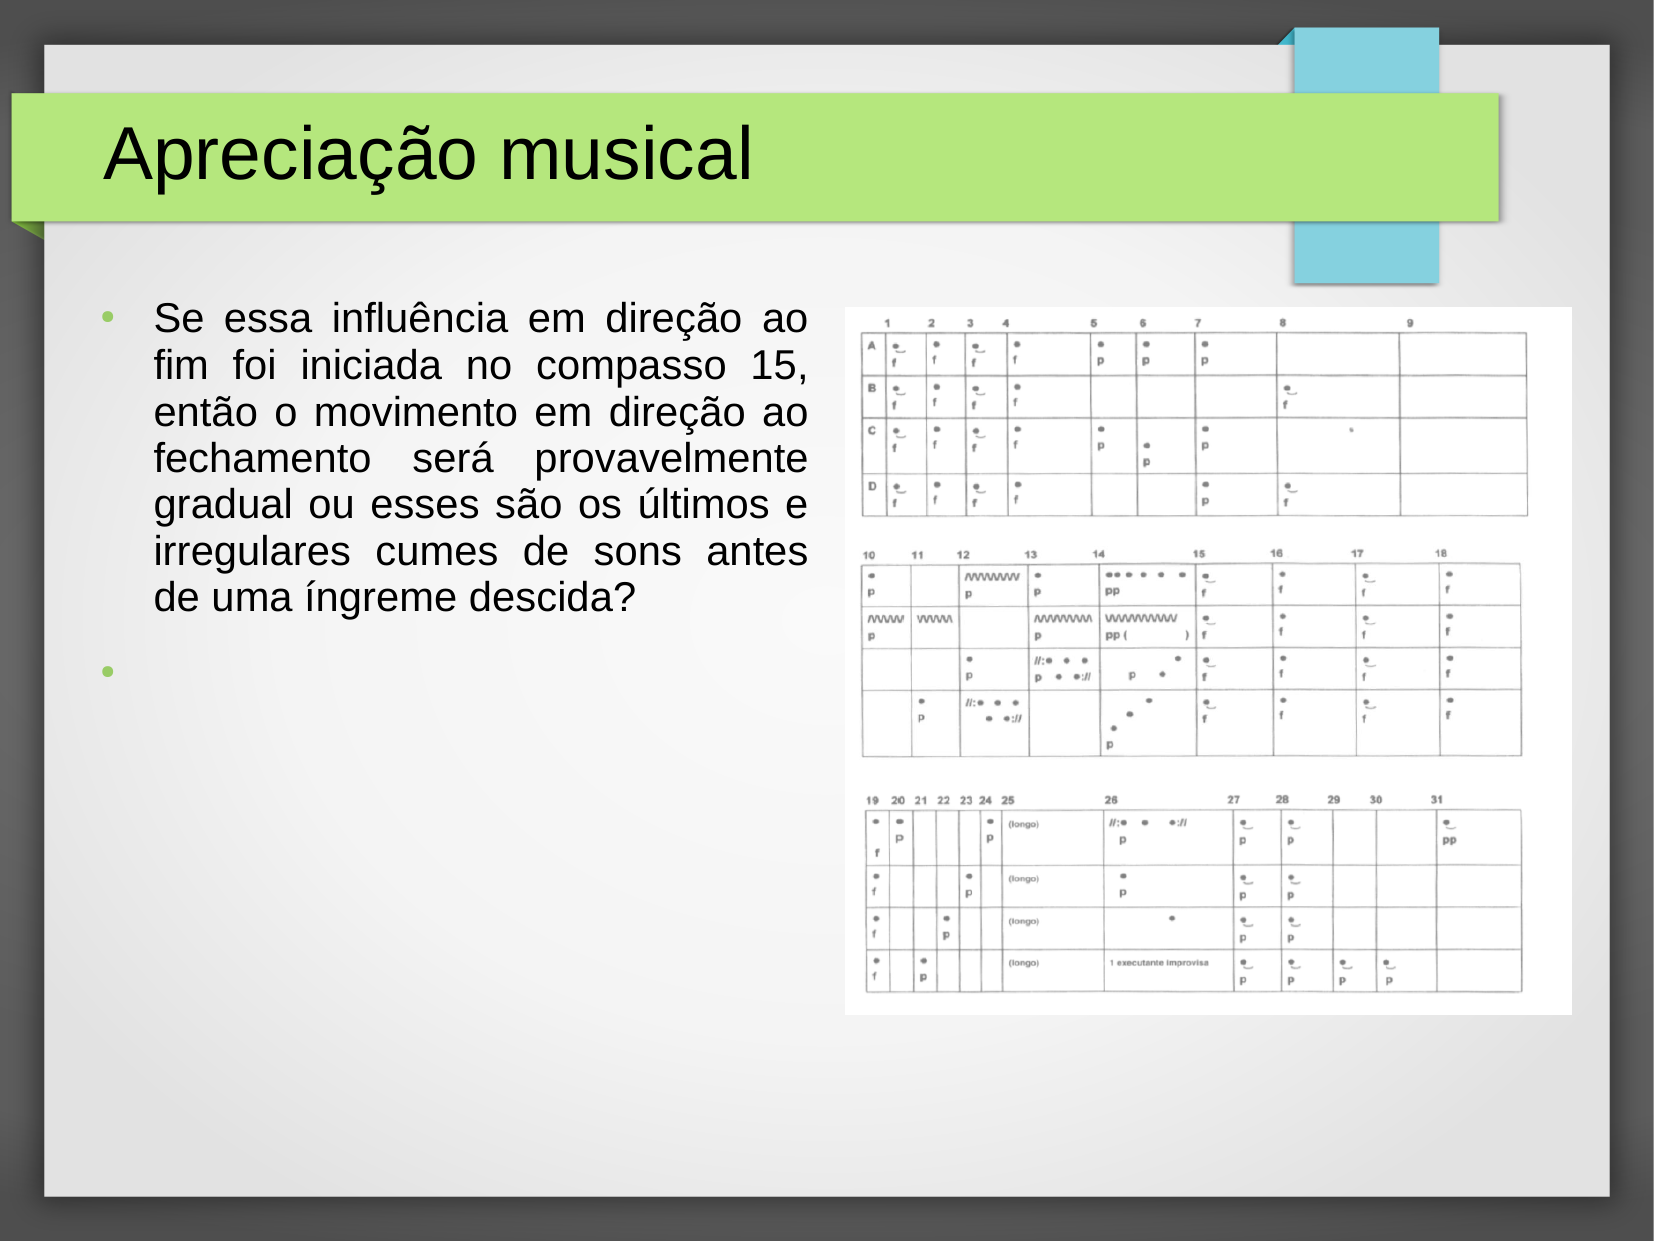

# Apreciação musical
Se essa influência em direção ao fim foi iniciada no compasso 15, então o movimento em direção ao fechamento será provavelmente gradual ou esses são os últimos e irregulares cumes de sons antes de uma íngreme descida?